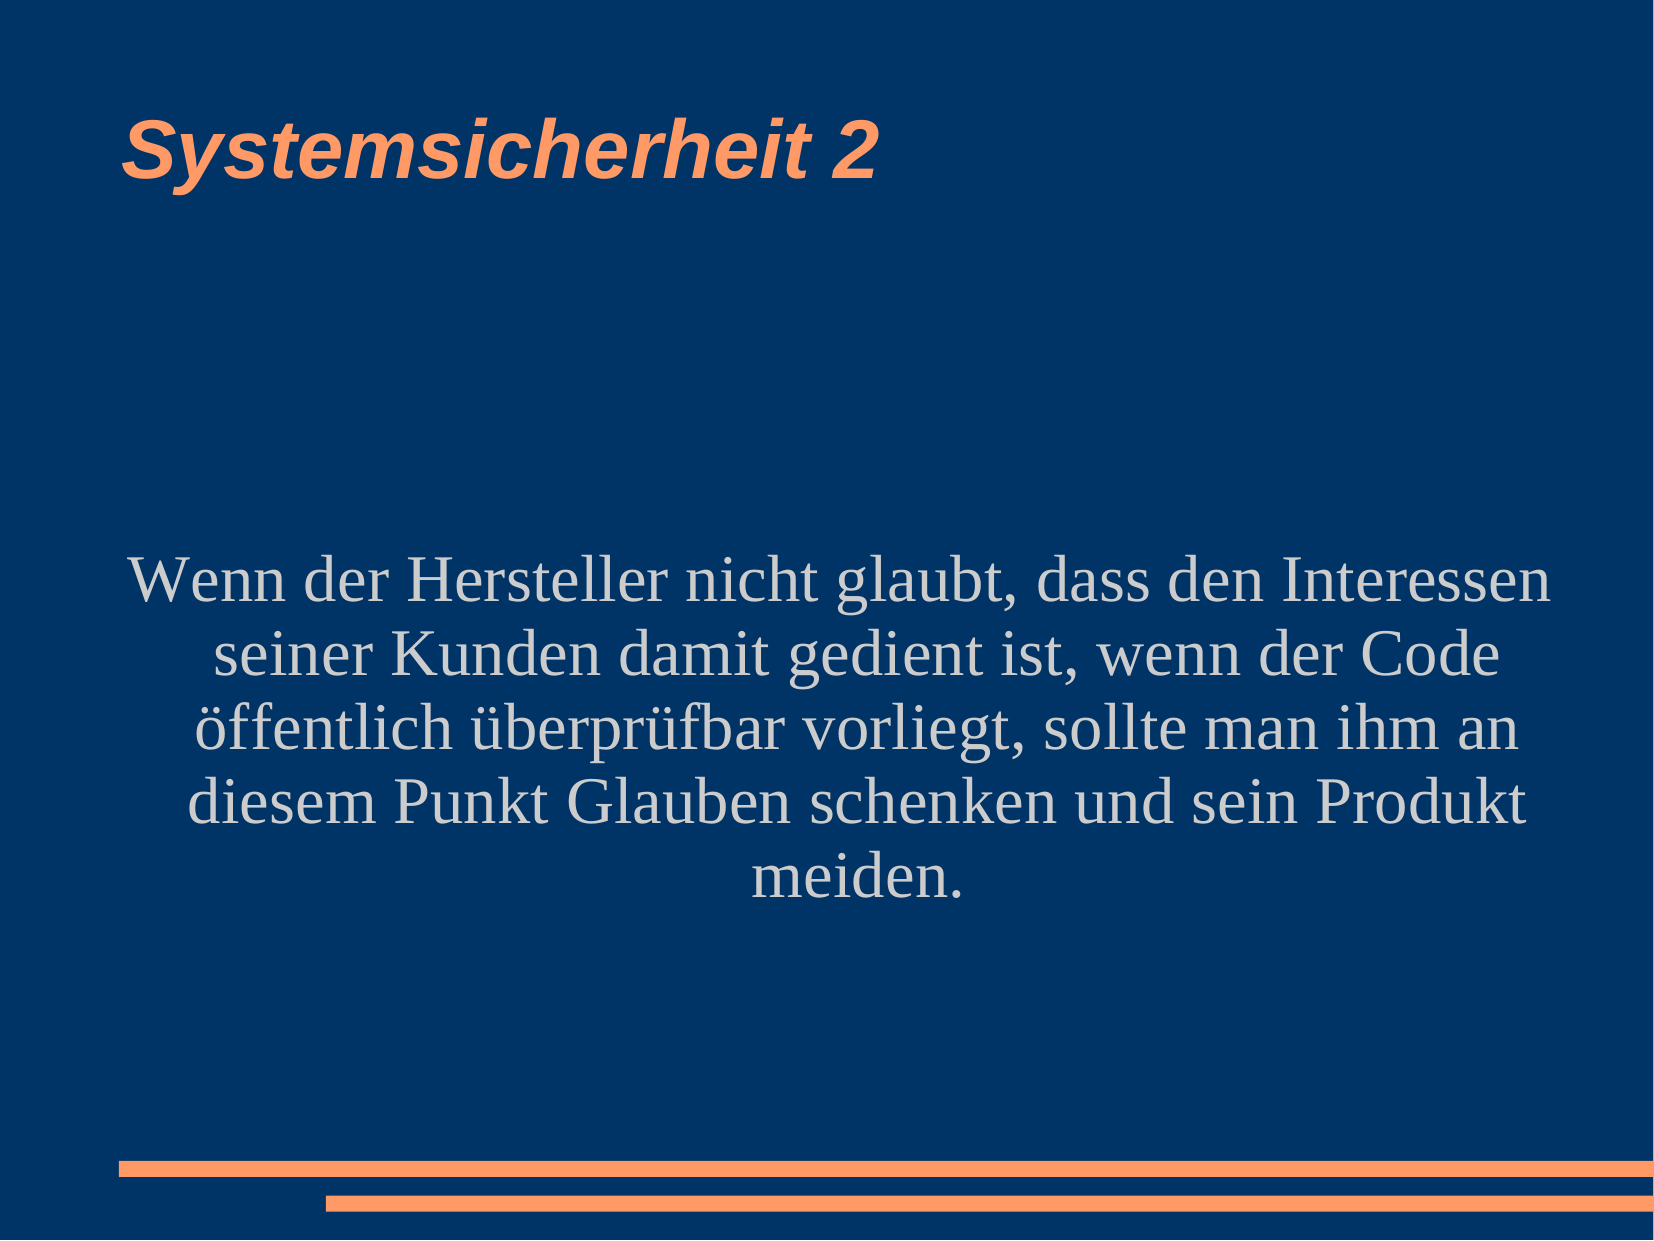

# Systemsicherheit 2
Wenn der Hersteller nicht glaubt, dass den Interessen seiner Kunden damit gedient ist, wenn der Code öffentlich überprüfbar vorliegt, sollte man ihm an diesem Punkt Glauben schenken und sein Produkt meiden.